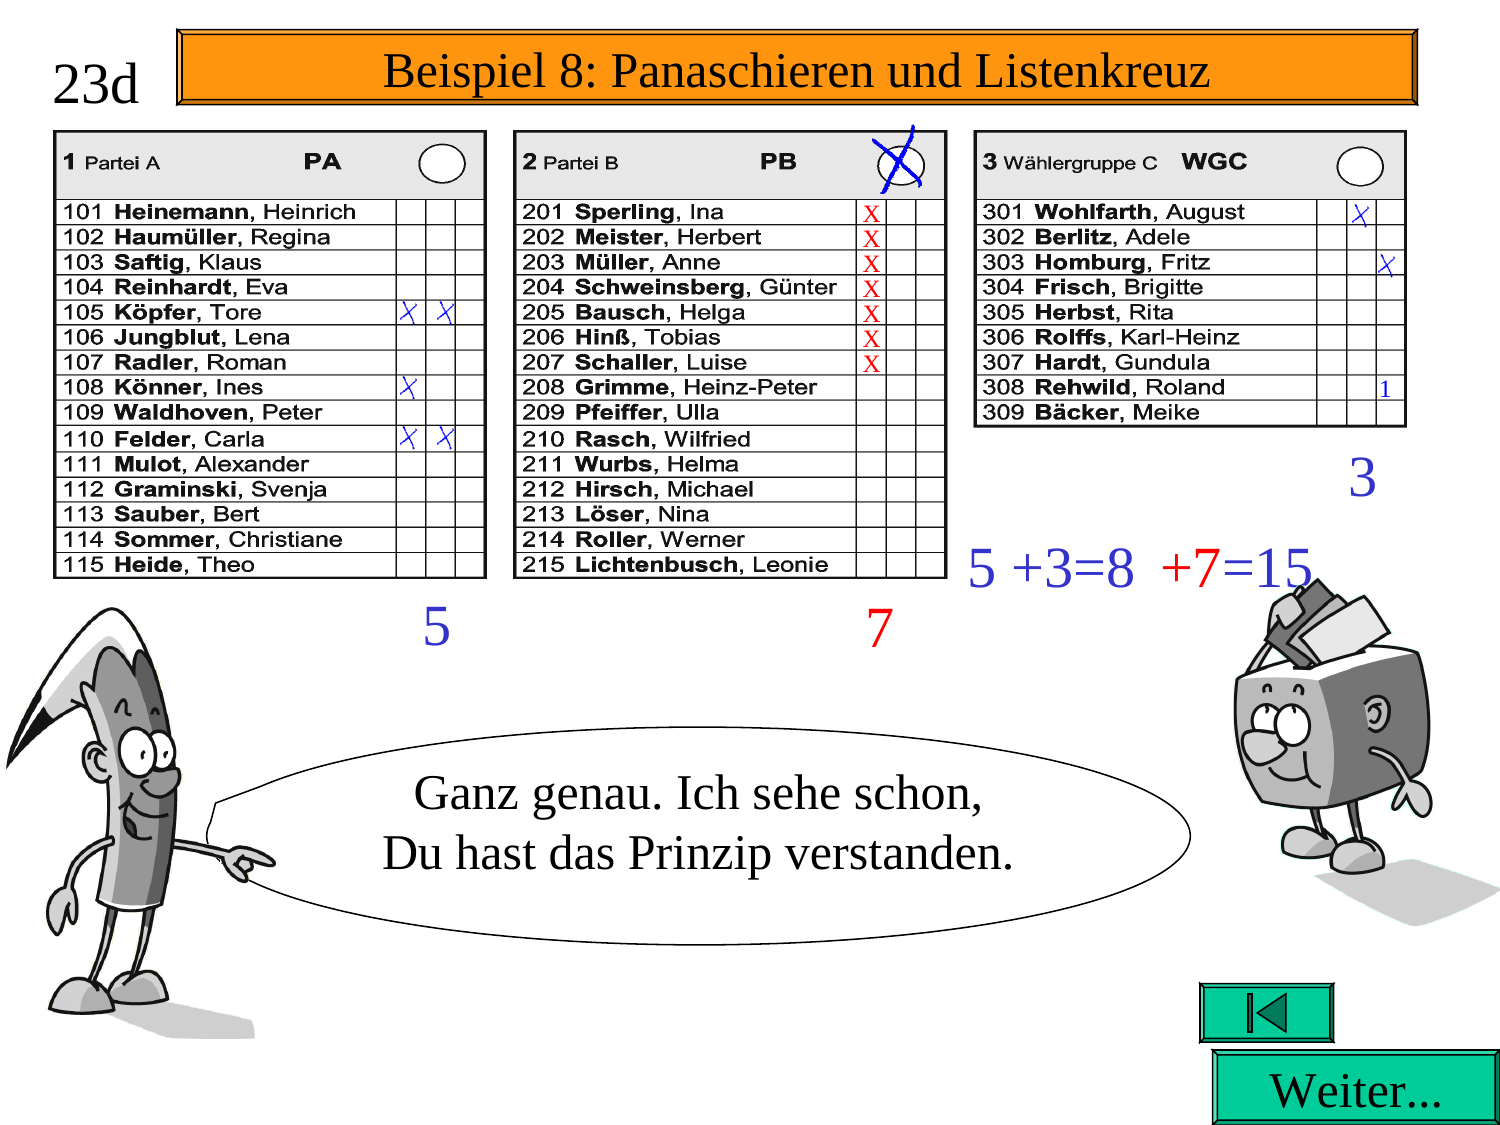

Beispiel 8: Panaschieren und Listenkreuz
23d
X
X
X
X
X
X
X
1
3
5 +3=8
+7=15
5
7
Ganz genau. Ich sehe schon,
Du hast das Prinzip verstanden.
Weiter...